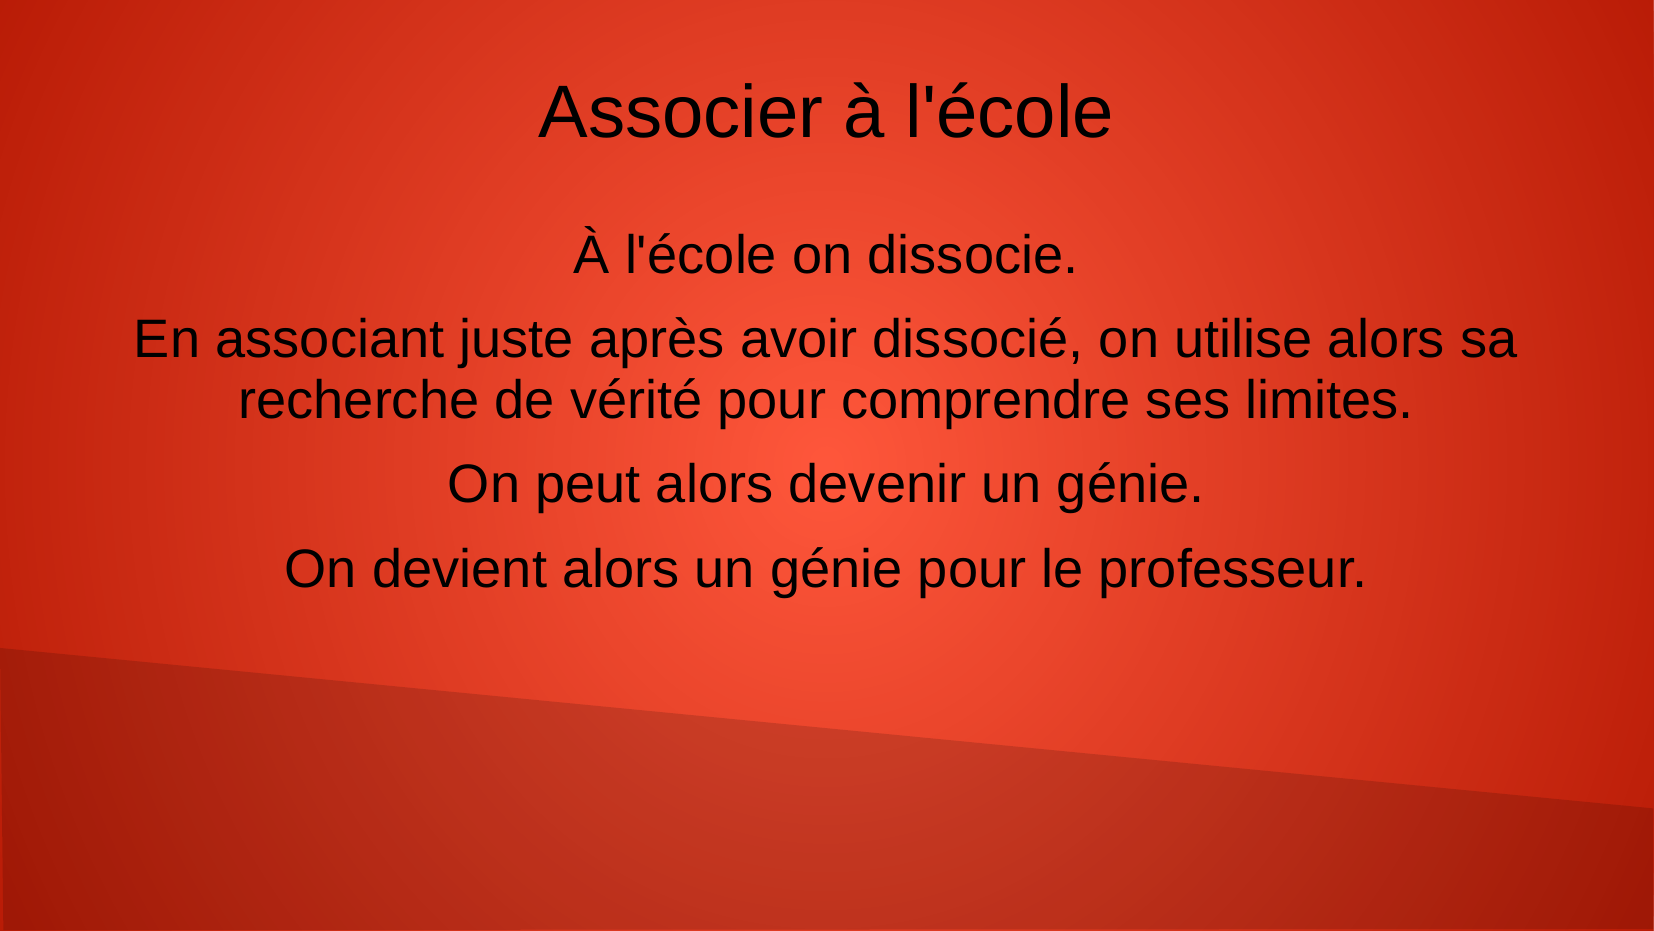

# Associer à l'école
À l'école on dissocie.
En associant juste après avoir dissocié, on utilise alors sa recherche de vérité pour comprendre ses limites.
On peut alors devenir un génie.
On devient alors un génie pour le professeur.